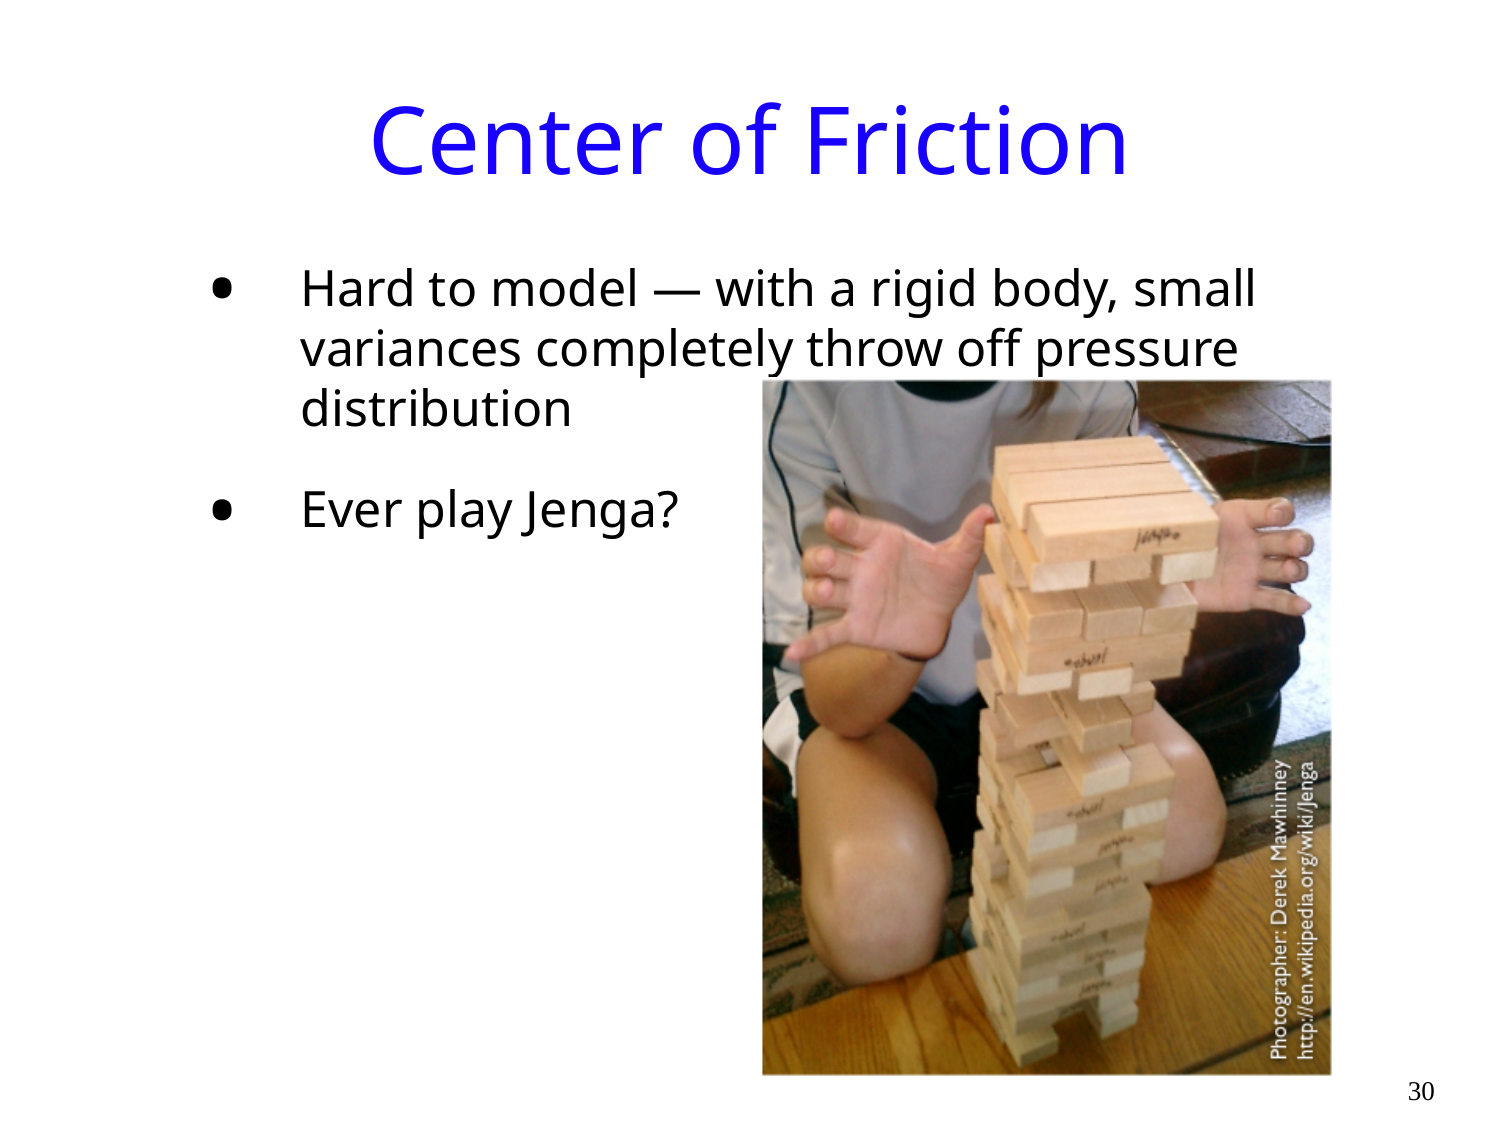

# Center of Friction
Hard to model — with a rigid body, small variances completely throw off pressure distribution
Ever play Jenga?
30